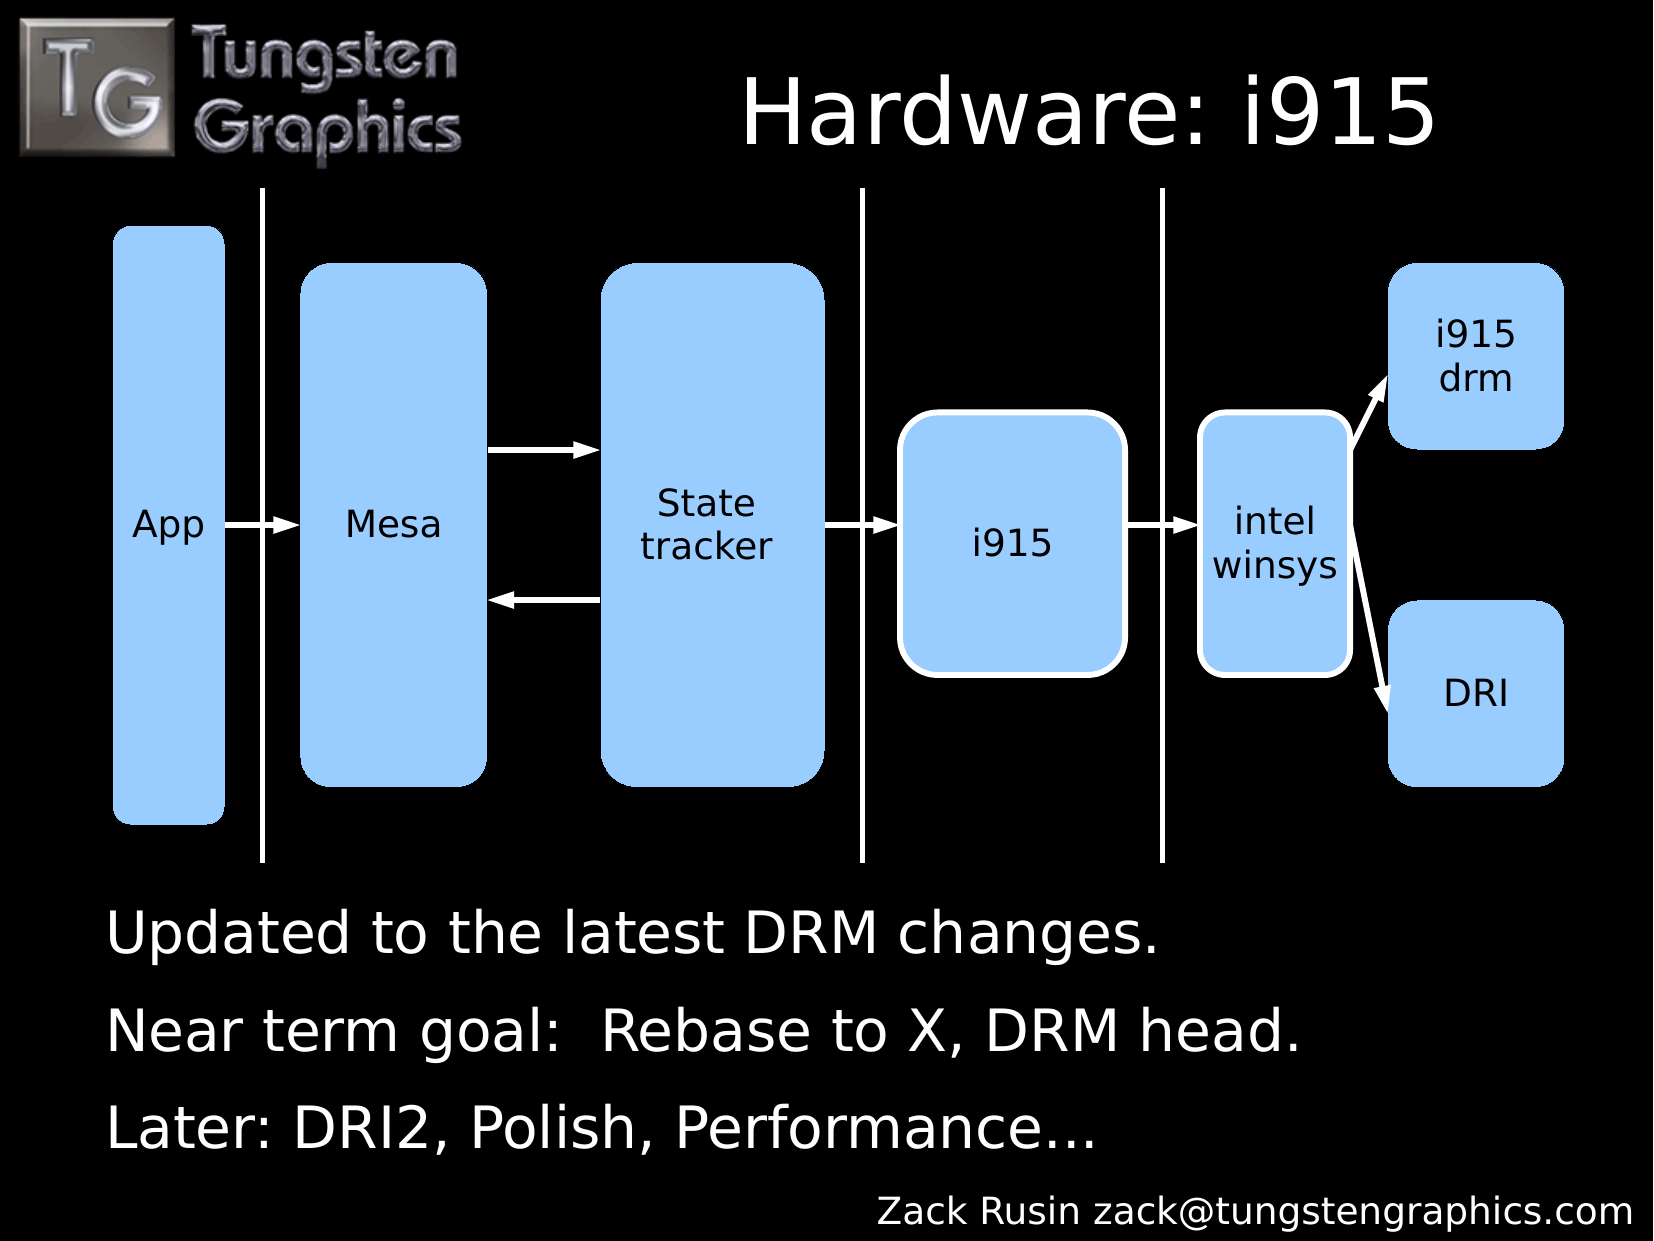

# Hardware: i915
App
Mesa
State
tracker
i915
drm
i915
intel
winsys
DRI
Updated to the latest DRM changes.
Near term goal: Rebase to X, DRM head.
Later: DRI2, Polish, Performance...
Zack Rusin zack@tungstengraphics.com